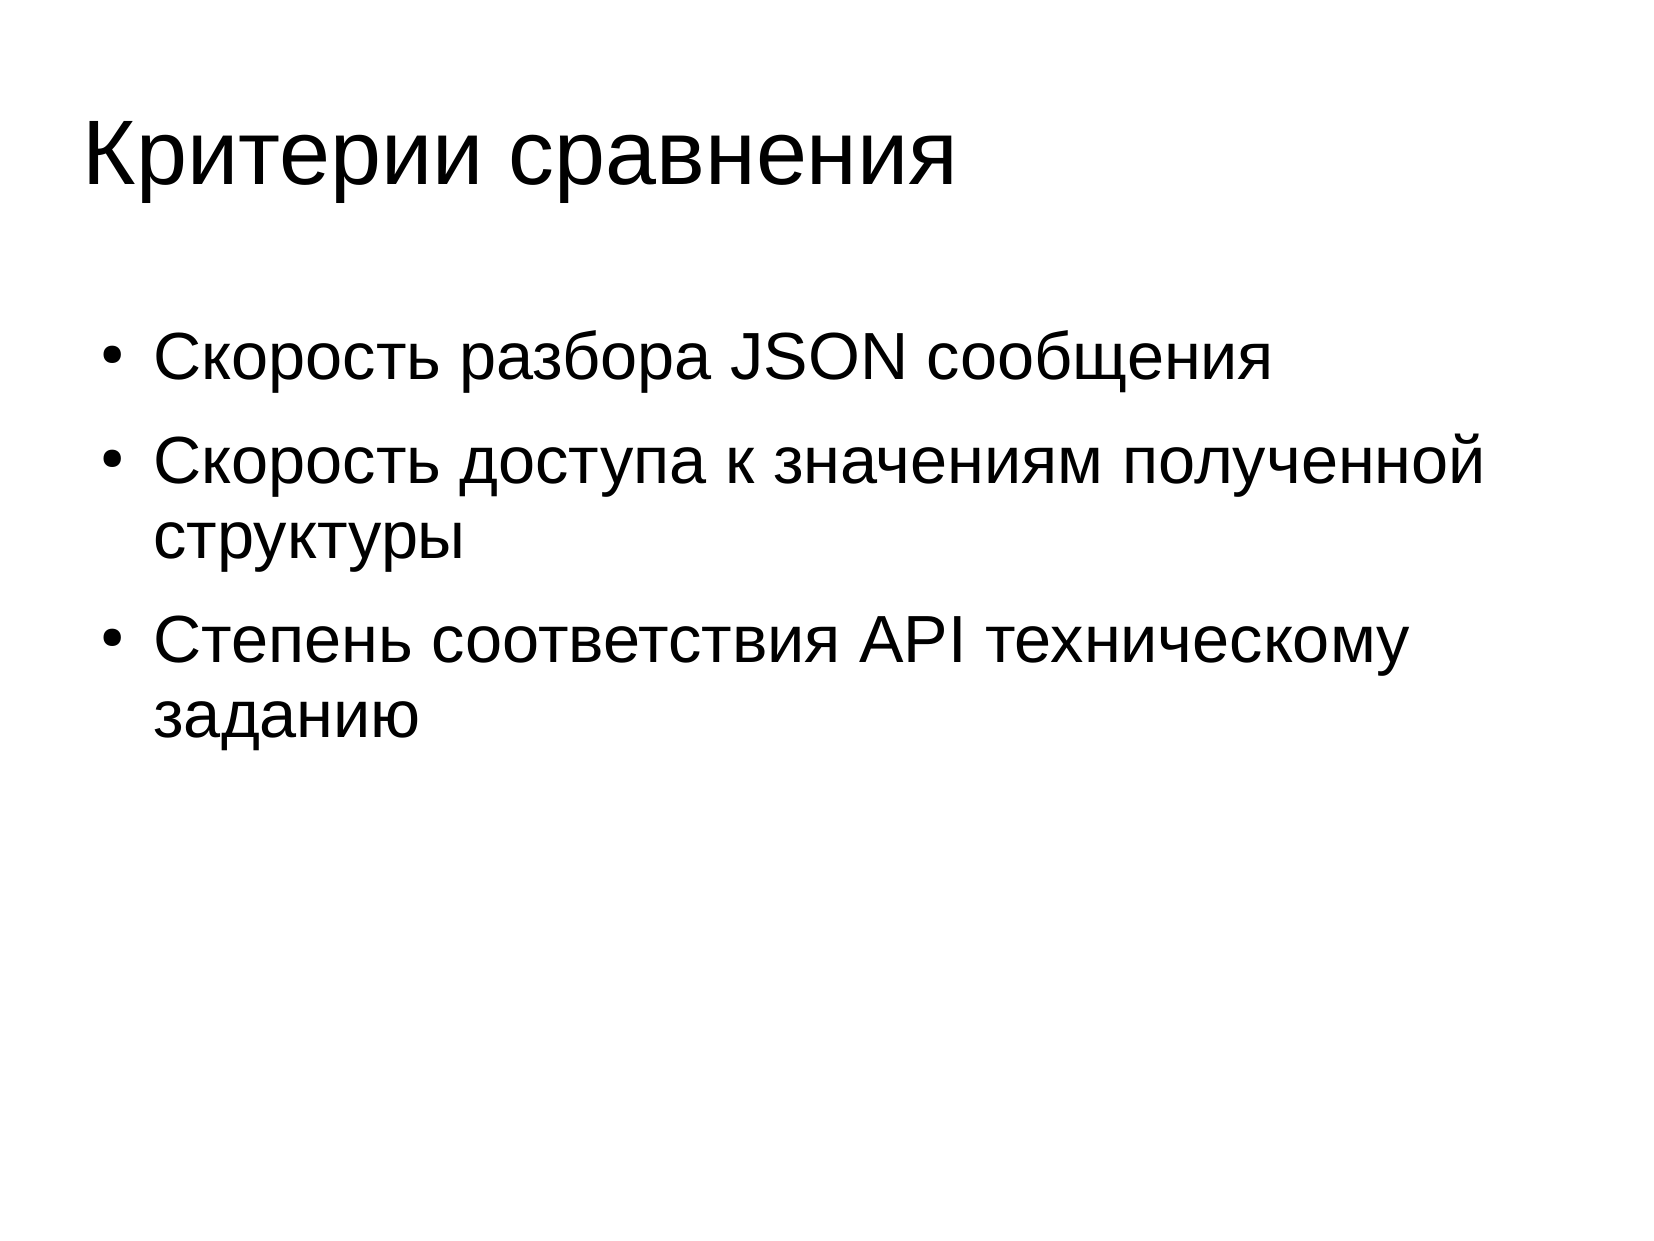

# Критерии сравнения
Скорость разбора JSON сообщения
Скорость доступа к значениям полученной структуры
Степень соответствия API техническому заданию